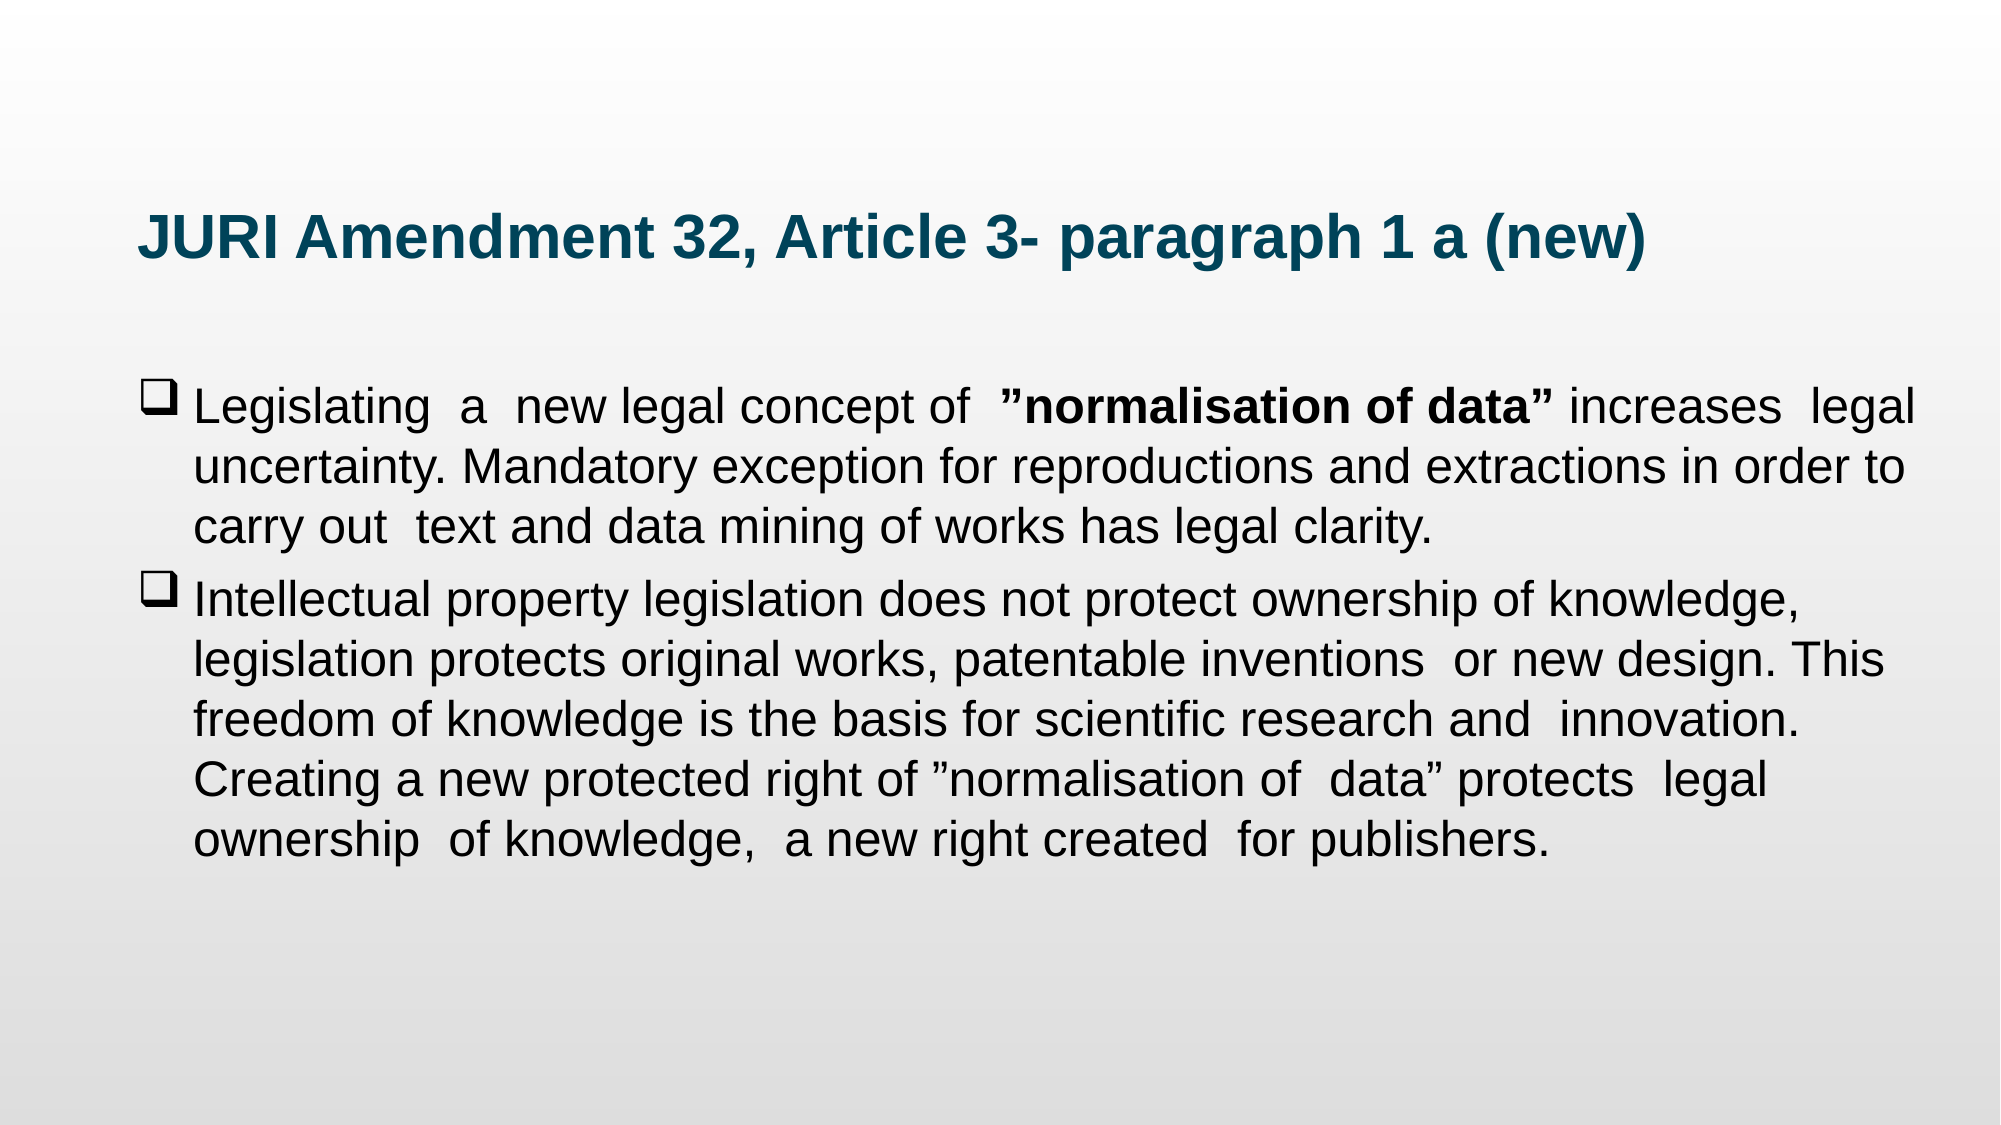

JURI Amendment 32, Article 3- paragraph 1 a (new)
Legislating a new legal concept of ”normalisation of data” increases legal uncertainty. Mandatory exception for reproductions and extractions in order to carry out text and data mining of works has legal clarity.
Intellectual property legislation does not protect ownership of knowledge, legislation protects original works, patentable inventions or new design. This freedom of knowledge is the basis for scientific research and innovation. Creating a new protected right of ”normalisation of data” protects legal ownership of knowledge, a new right created for publishers.